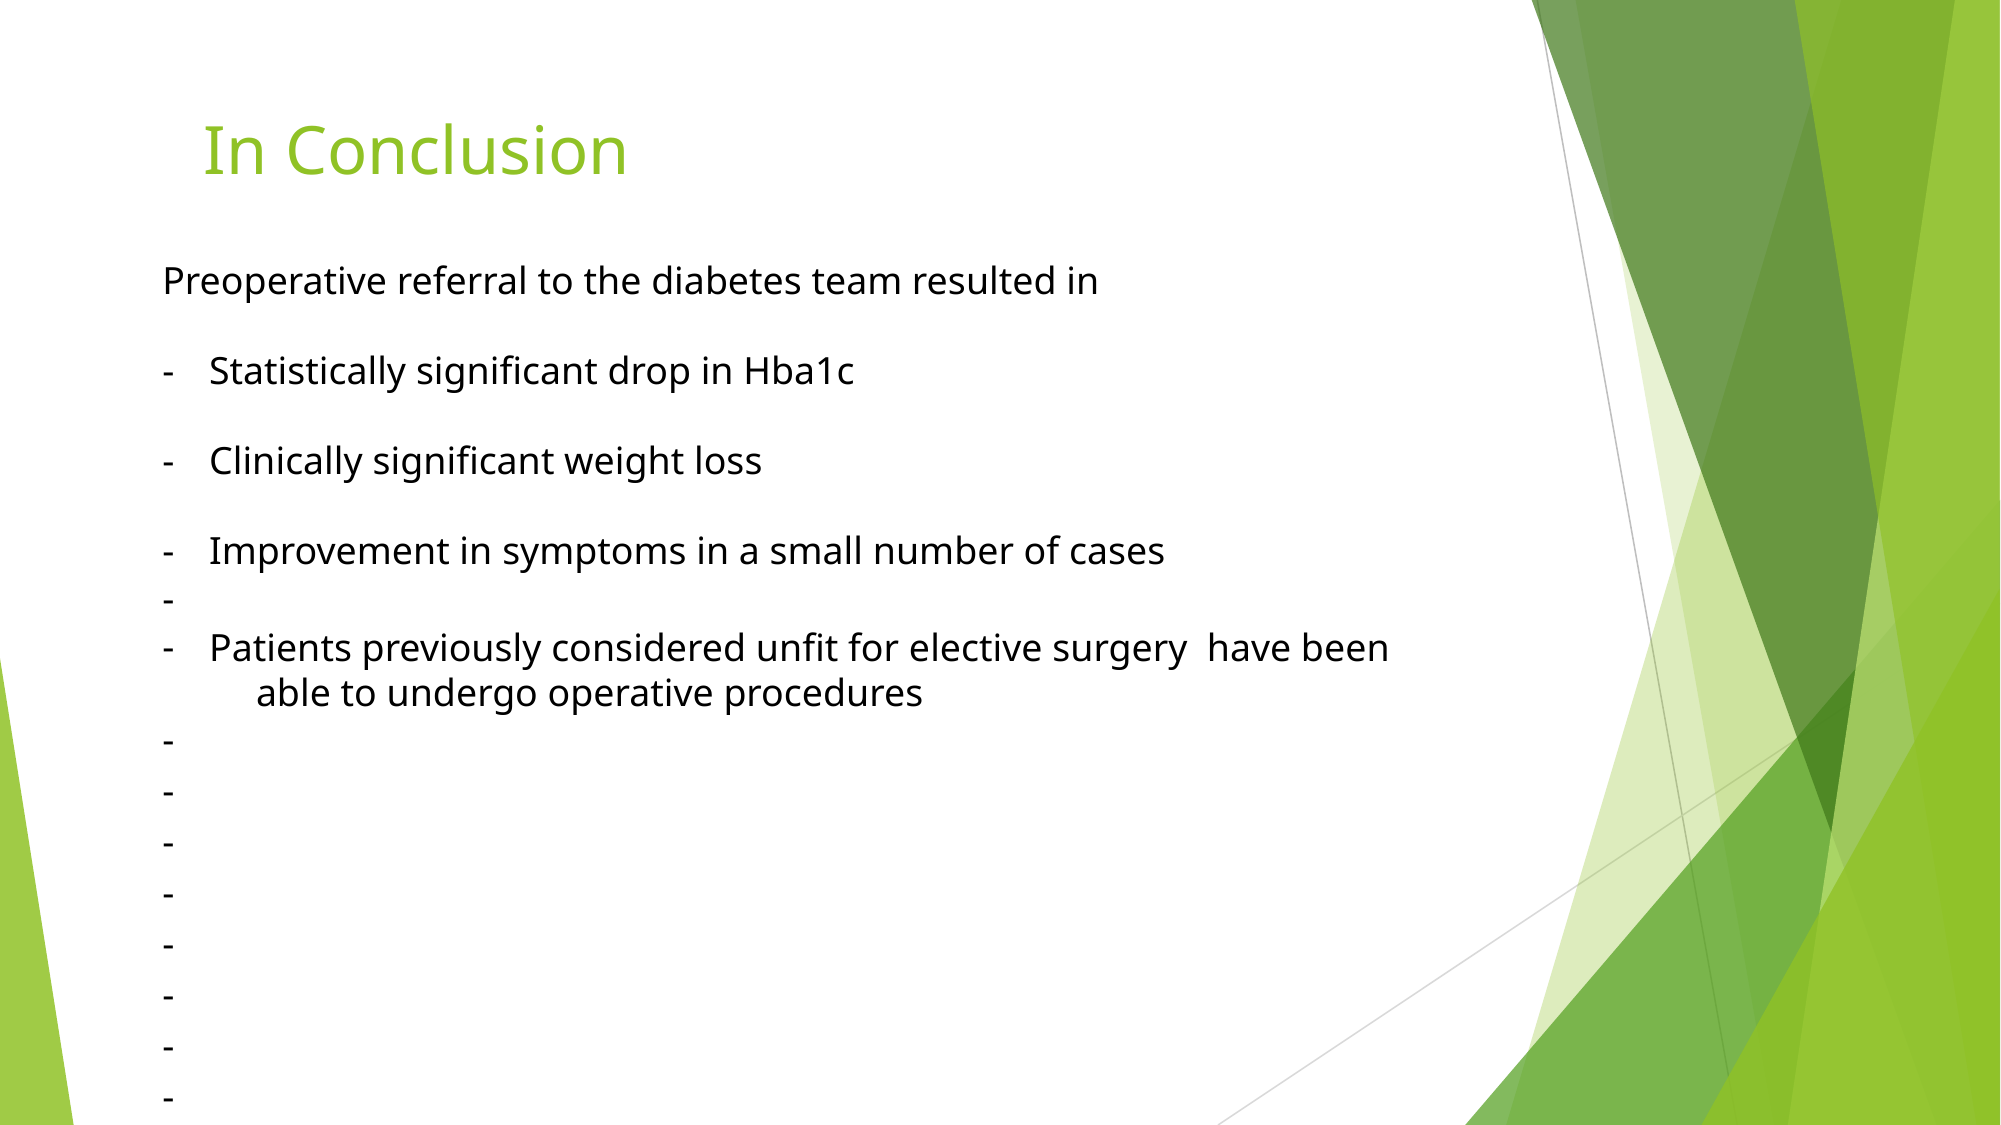

# In Conclusion
Preoperative referral to the diabetes team resulted in
Statistically significant drop in Hba1c
Clinically significant weight loss
Improvement in symptoms in a small number of cases
Patients previously considered unfit for elective surgery have been able to undergo operative procedures